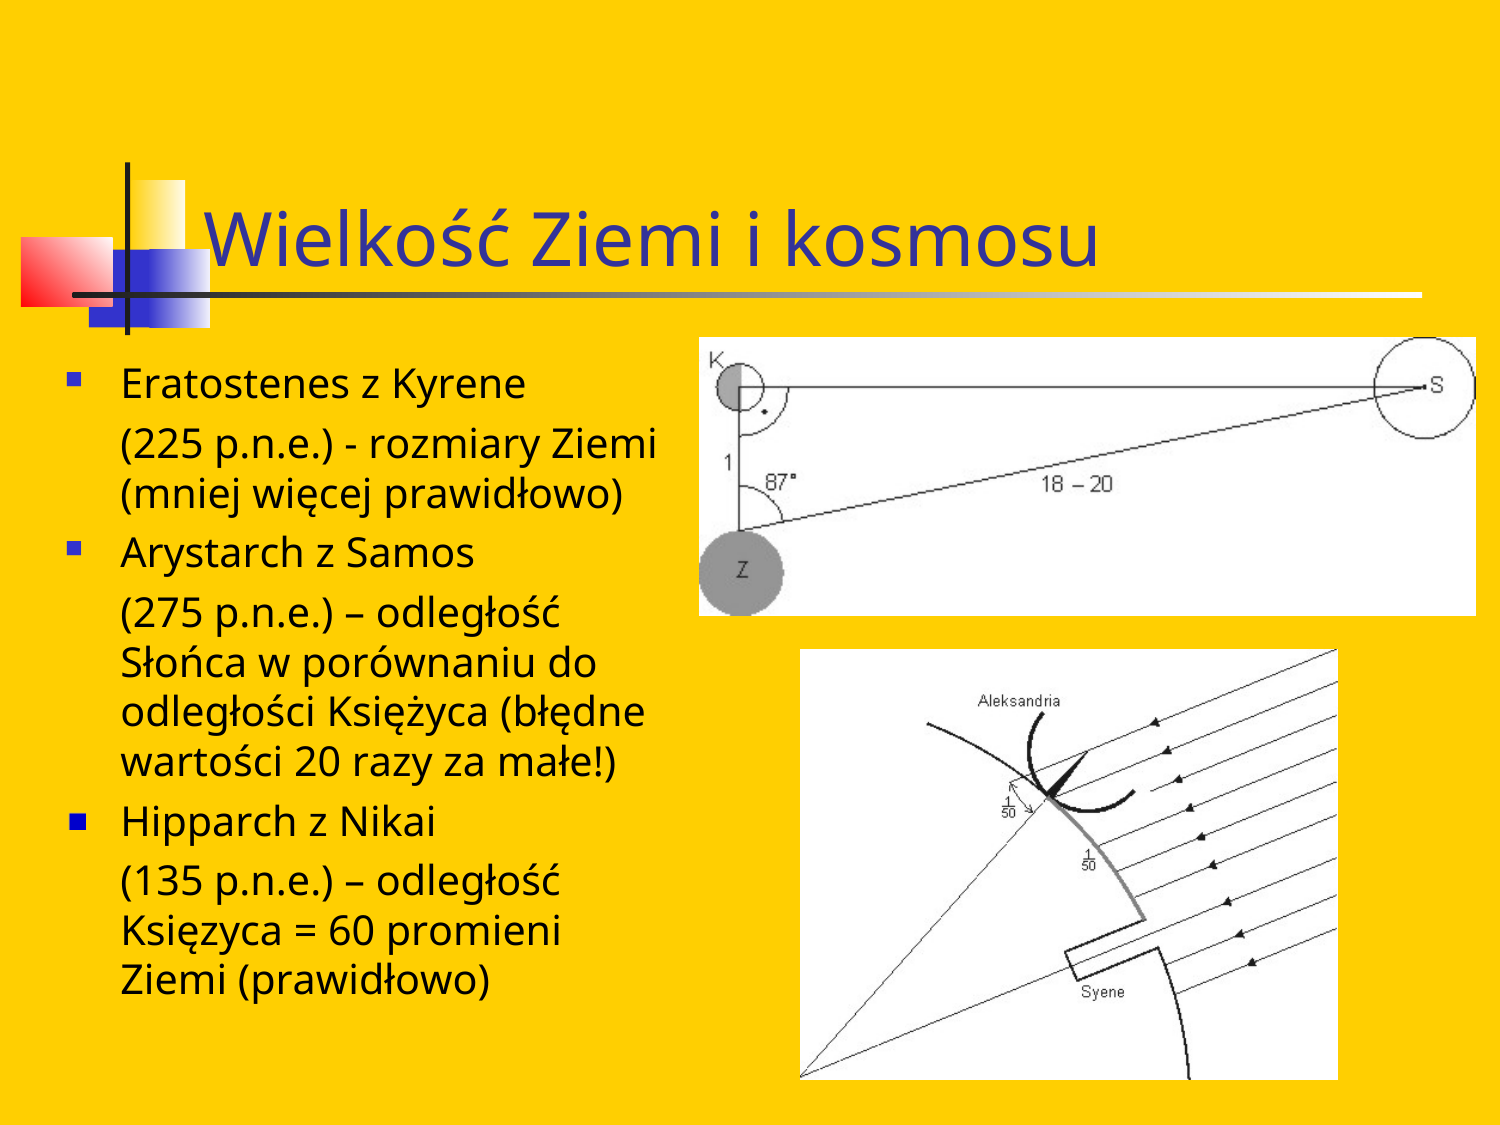

# Wielkość Ziemi i kosmosu
Eratostenes z Kyrene
	(225 p.n.e.) - rozmiary Ziemi (mniej więcej prawidłowo)
Arystarch z Samos
	(275 p.n.e.) – odległość Słońca w porównaniu do odległości Księżyca (błędne wartości 20 razy za małe!)
Hipparch z Nikai
	(135 p.n.e.) – odległość Księzyca = 60 promieni Ziemi (prawidłowo)